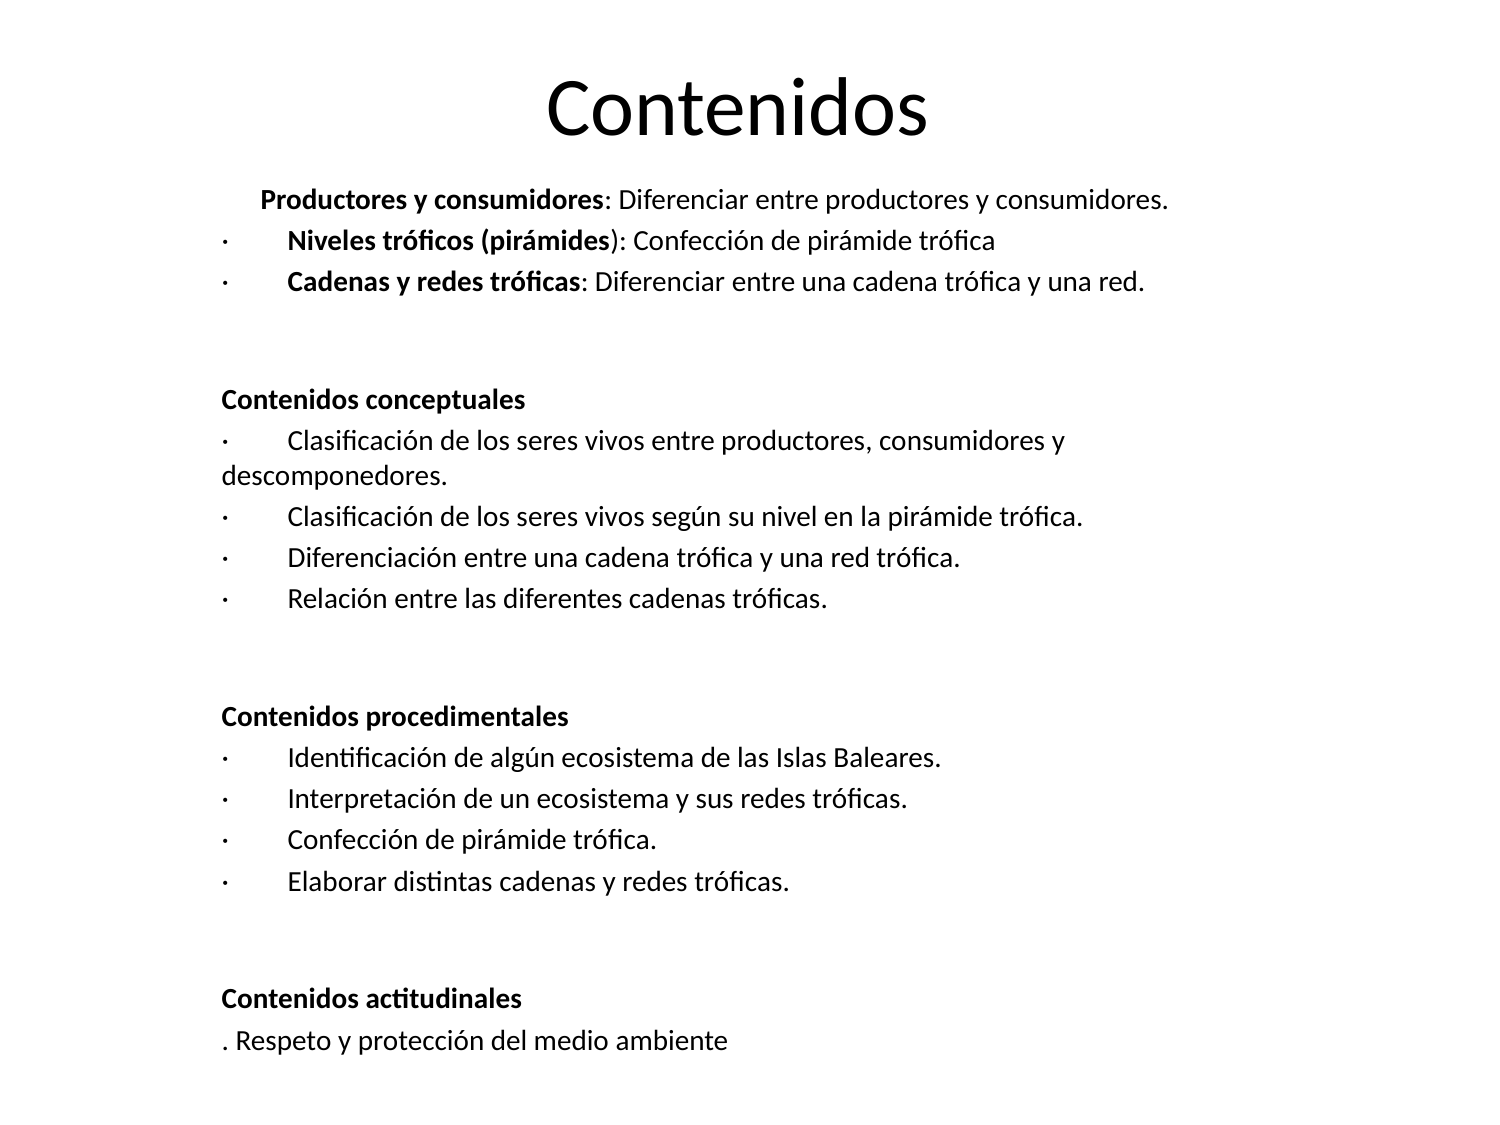

# Contenidos
      Productores y consumidores: Diferenciar entre productores y consumidores.
·         Niveles tróficos (pirámides): Confección de pirámide trófica
·         Cadenas y redes tróficas: Diferenciar entre una cadena trófica y una red.
Contenidos conceptuales
·         Clasificación de los seres vivos entre productores, consumidores y descomponedores.
·         Clasificación de los seres vivos según su nivel en la pirámide trófica.
·         Diferenciación entre una cadena trófica y una red trófica.
·         Relación entre las diferentes cadenas tróficas.
Contenidos procedimentales
·         Identificación de algún ecosistema de las Islas Baleares.
·         Interpretación de un ecosistema y sus redes tróficas.
·         Confección de pirámide trófica.
·         Elaborar distintas cadenas y redes tróficas.
Contenidos actitudinales
. Respeto y protección del medio ambiente